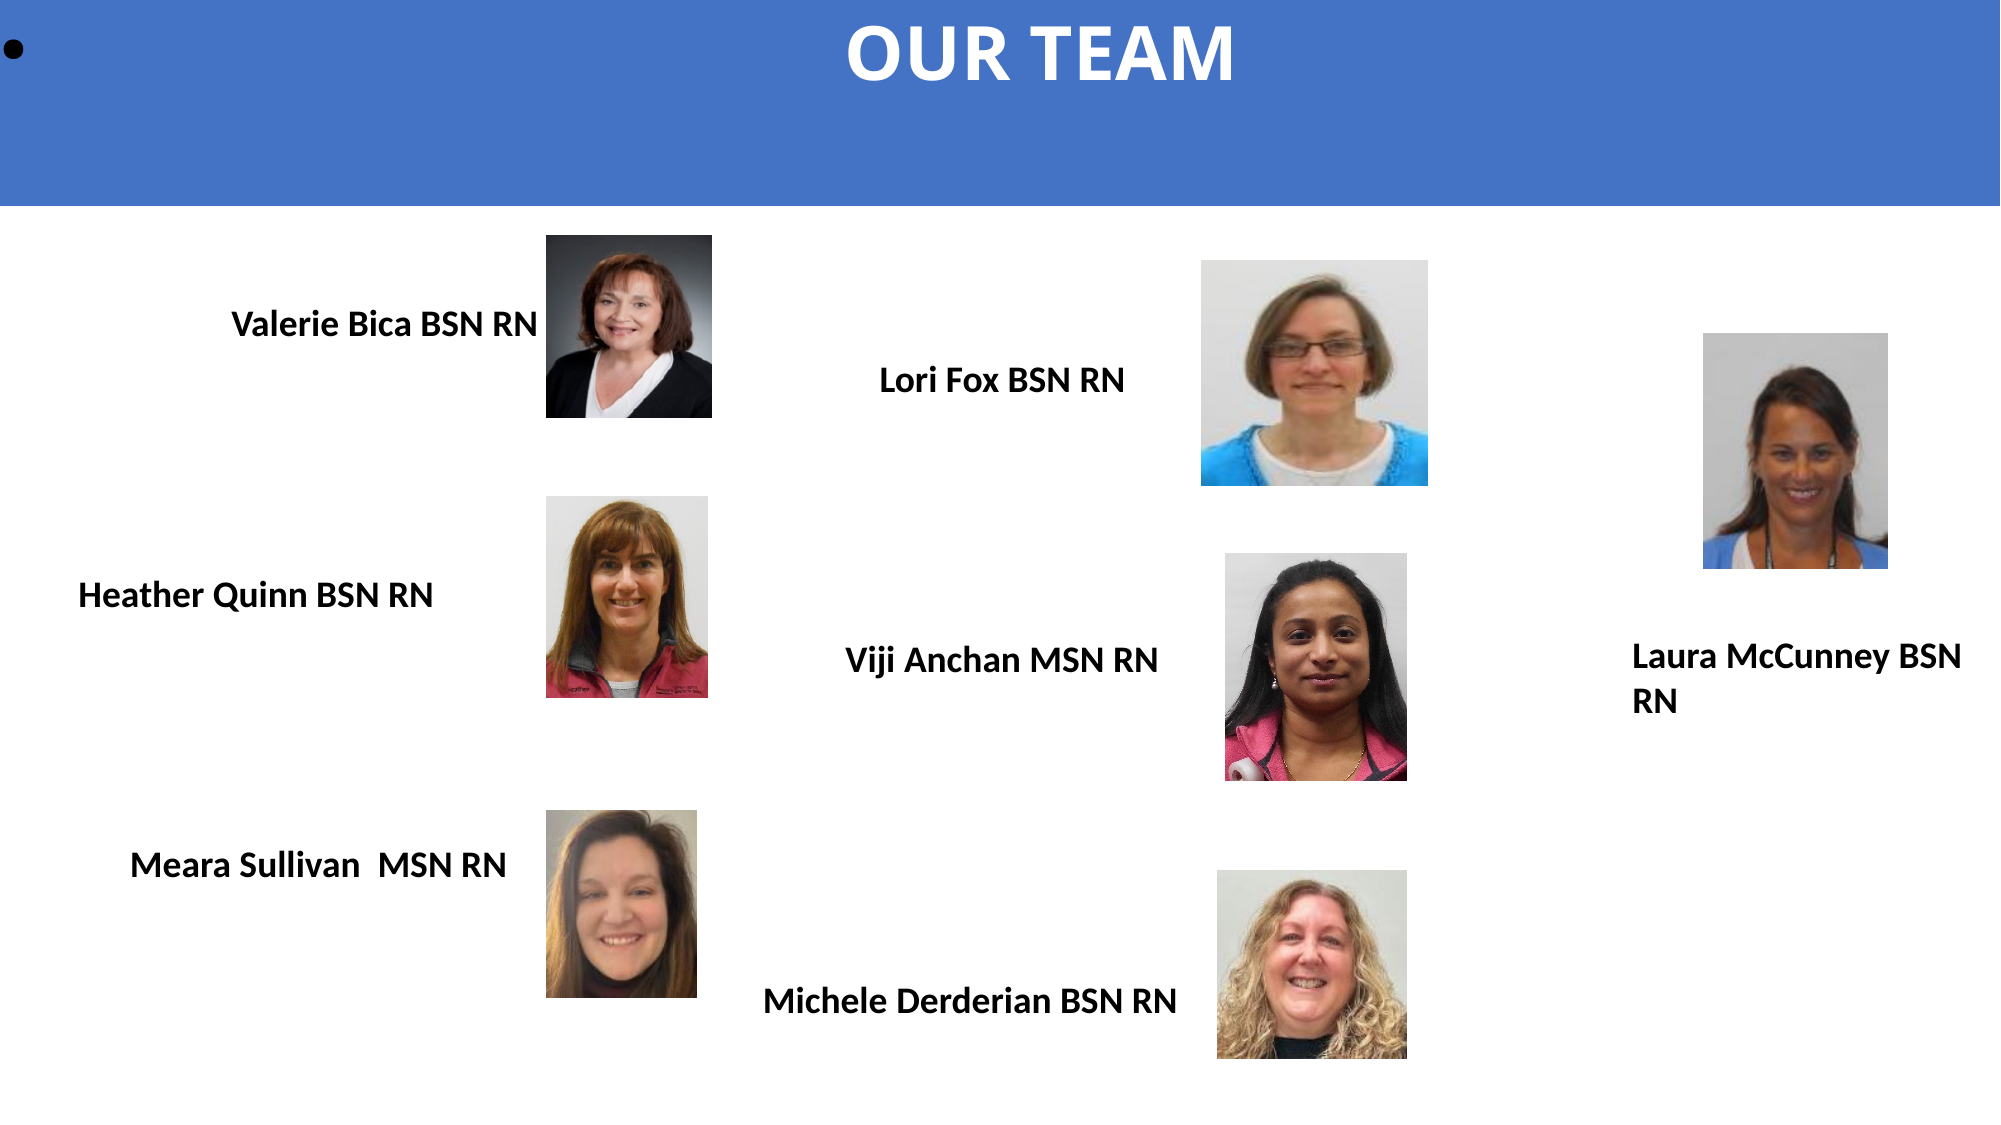

| OUR TEAM |
| --- |
Valerie Bica BSN RN
 Lori Fox BSN RN
Heather Quinn BSN RN
Laura McCunney BSN RN
 Viji Anchan MSN RN
Meara Sullivan MSN RN
 Michele Derderian BSN RN